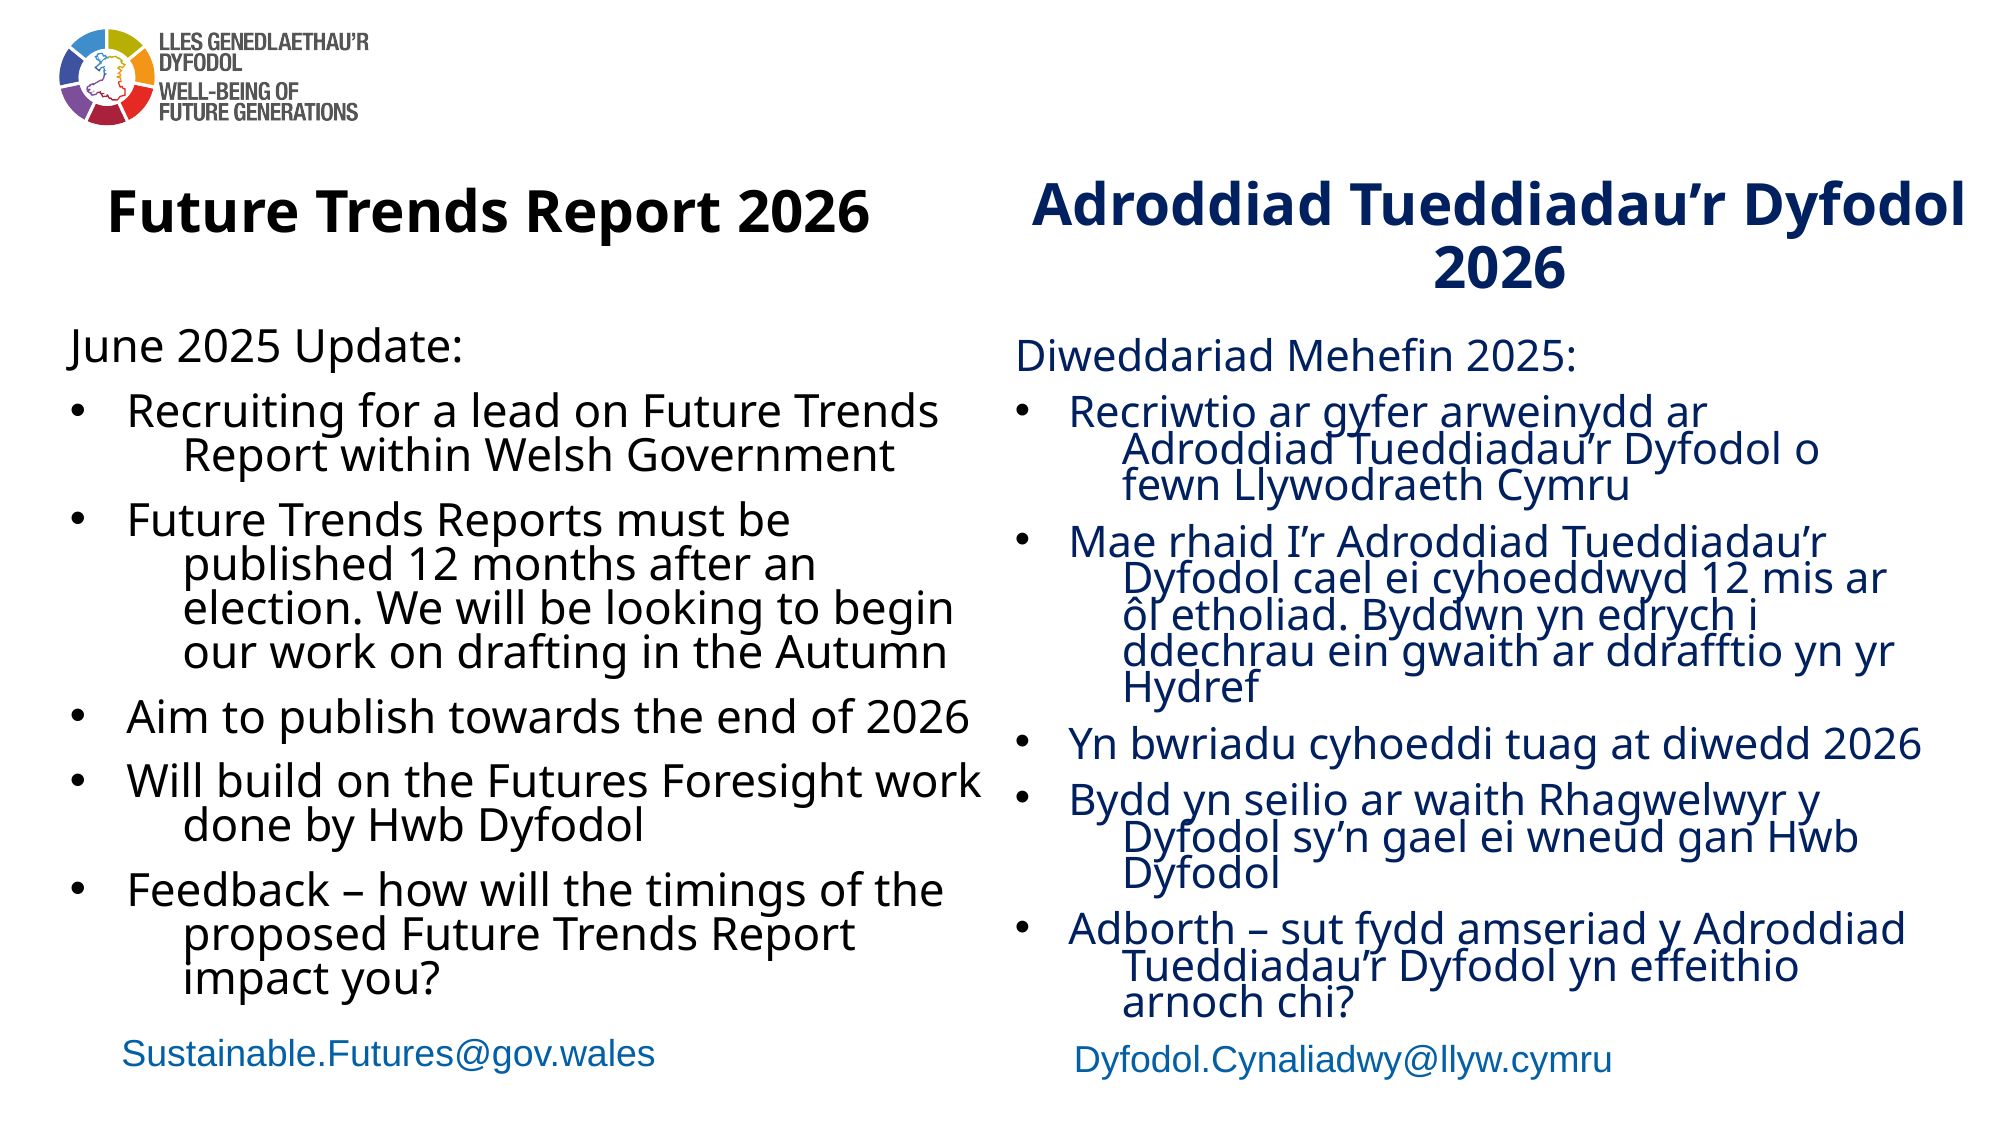

Adroddiad Tueddiadau’r Dyfodol 2026
Future Trends Report 2026
# June 2025 Update:
Recruiting for a lead on Future Trends Report within Welsh Government
Future Trends Reports must be published 12 months after an election. We will be looking to begin our work on drafting in the Autumn
Aim to publish towards the end of 2026
Will build on the Futures Foresight work done by Hwb Dyfodol
Feedback – how will the timings of the proposed Future Trends Report impact you?
Diweddariad Mehefin 2025:
Recriwtio ar gyfer arweinydd ar Adroddiad Tueddiadau’r Dyfodol o fewn Llywodraeth Cymru
Mae rhaid I’r Adroddiad Tueddiadau’r Dyfodol cael ei cyhoeddwyd 12 mis ar ôl etholiad. Byddwn yn edrych i ddechrau ein gwaith ar ddrafftio yn yr Hydref
Yn bwriadu cyhoeddi tuag at diwedd 2026
Bydd yn seilio ar waith Rhagwelwyr y Dyfodol sy’n gael ei wneud gan Hwb Dyfodol
Adborth – sut fydd amseriad y Adroddiad Tueddiadau’r Dyfodol yn effeithio arnoch chi?
Sustainable.Futures@gov.wales
Dyfodol.Cynaliadwy@llyw.cymru